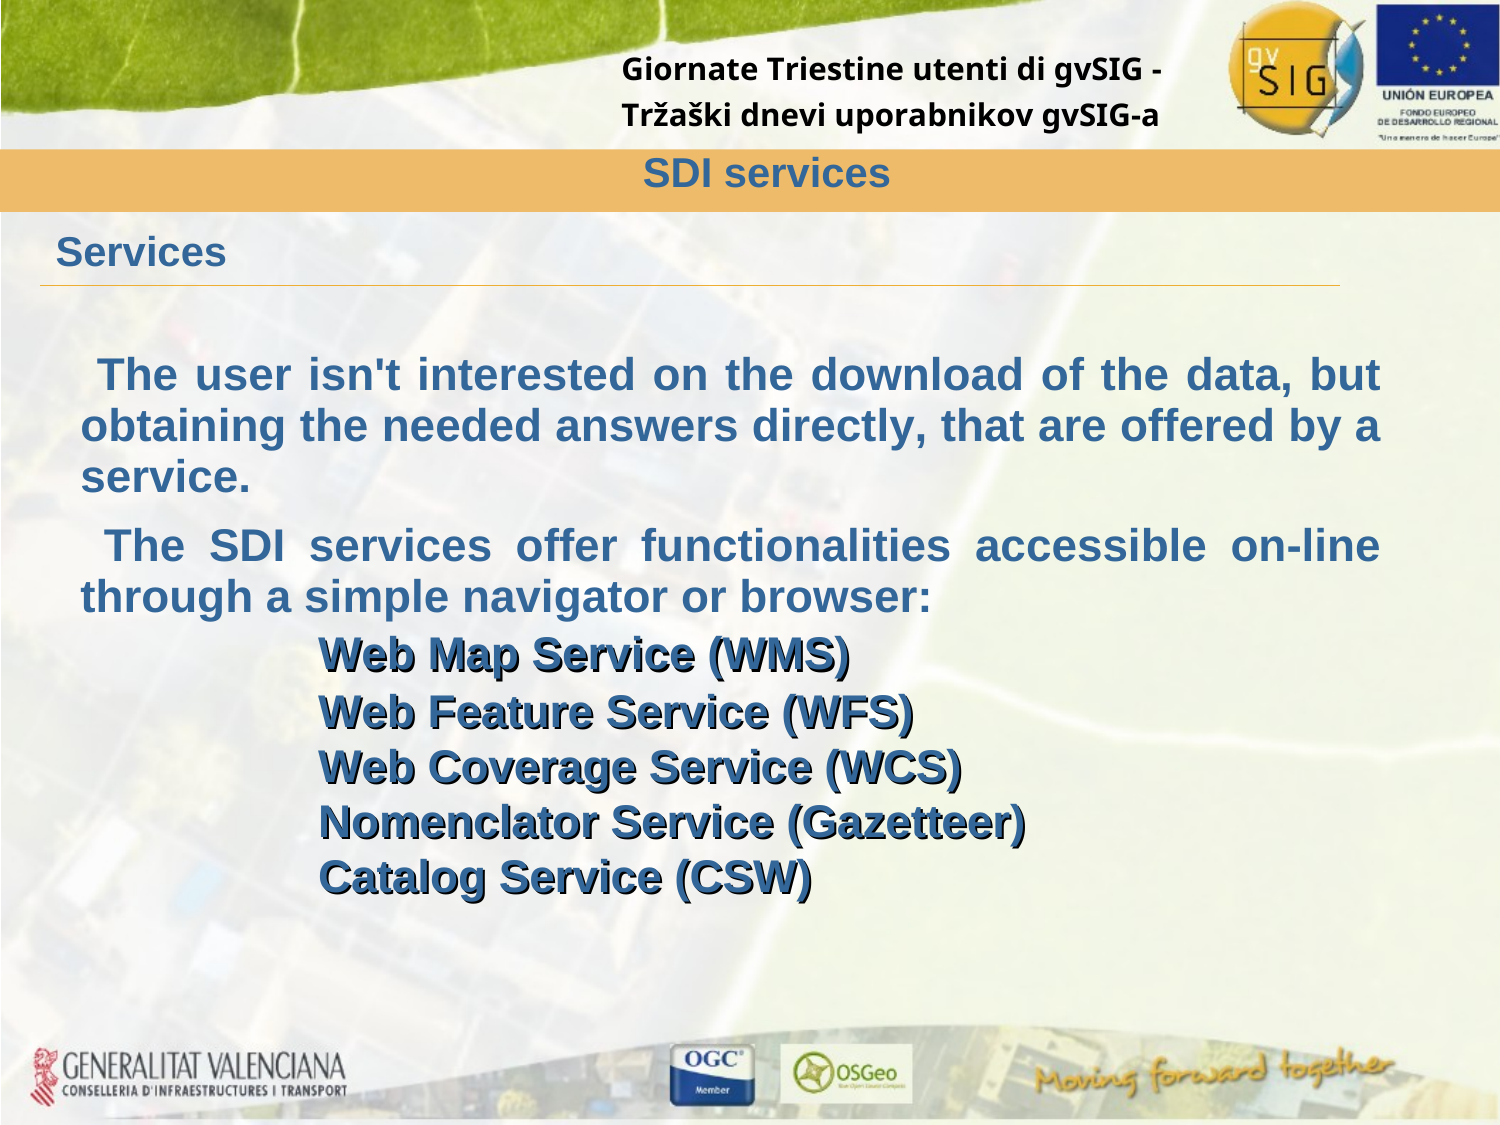

SDI services
Services
 The user isn't interested on the download of the data, but obtaining the needed answers directly, that are offered by a service.
 The SDI services offer functionalities accessible on-line through a simple navigator or browser:
 Web Map Service (WMS)
 Web Feature Service (WFS)
 Web Coverage Service (WCS)
 Nomenclator Service (Gazetteer)
 Catalog Service (CSW)